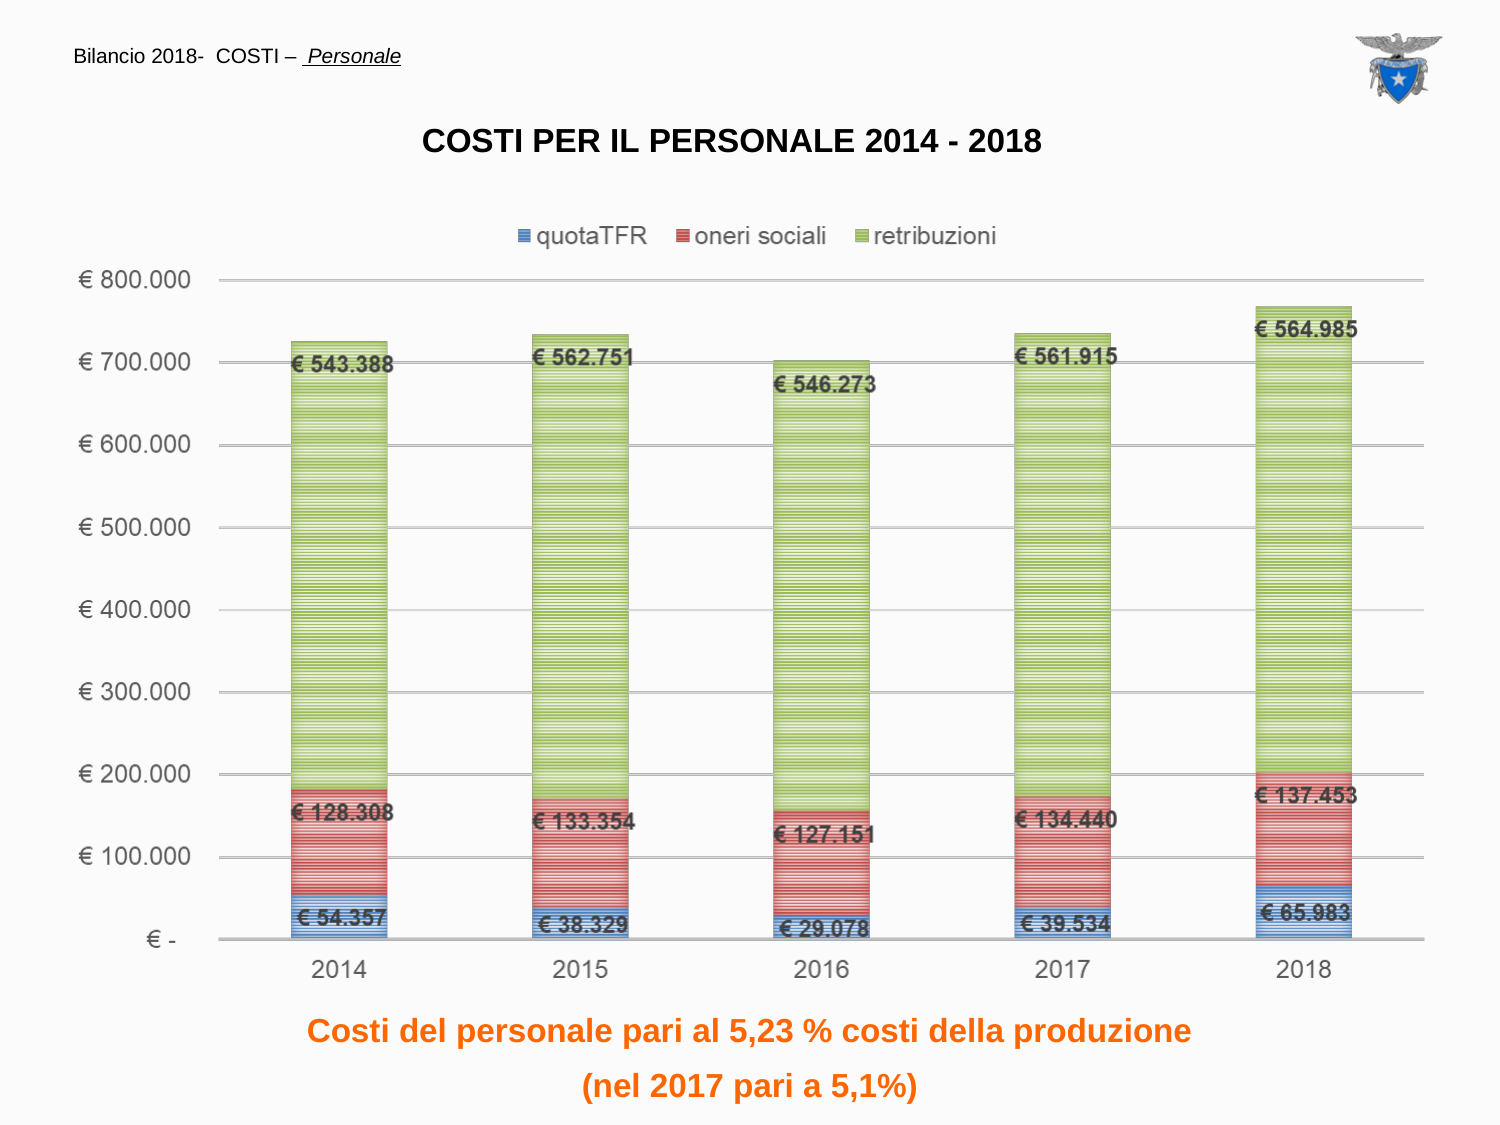

Bilancio 2018- COSTI – Personale
COSTI PER IL PERSONALE 2014 - 2018
Costi del personale pari al 5,23 % costi della produzione
(nel 2017 pari a 5,1%)